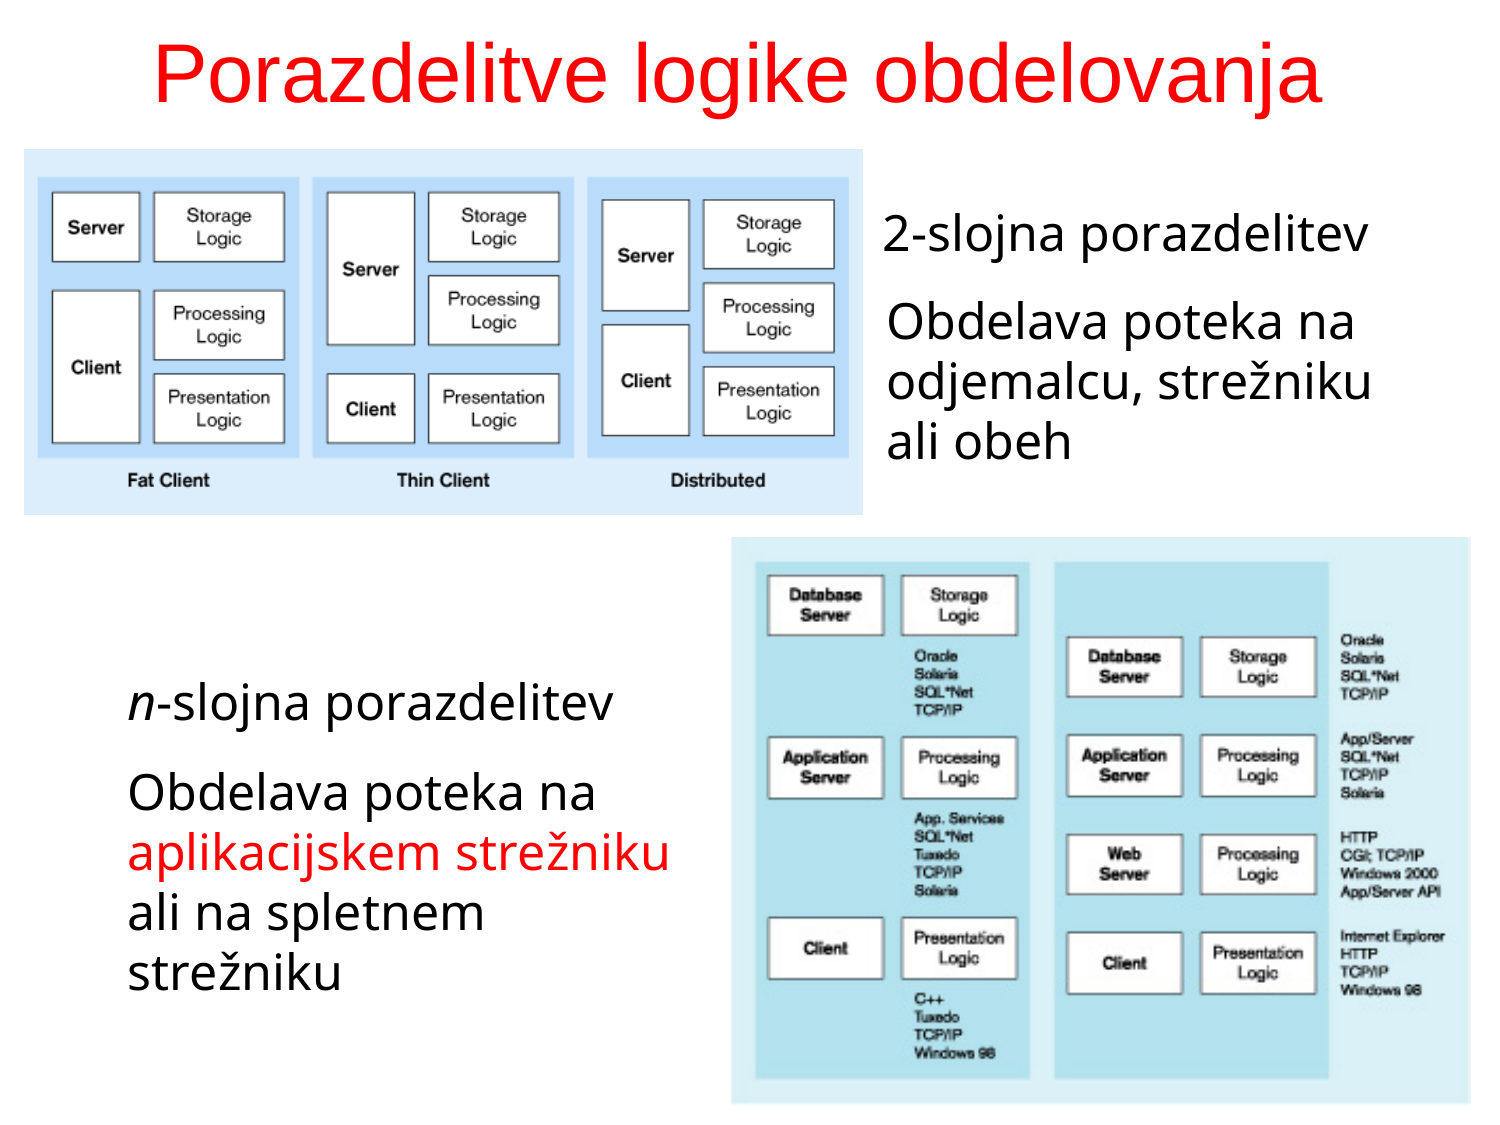

# Porazdelitve logike obdelovanja
2-slojna porazdelitev
Obdelava poteka na odjemalcu, strežniku ali obeh
n-slojna porazdelitev
Obdelava poteka na aplikacijskem strežniku ali na spletnem strežniku